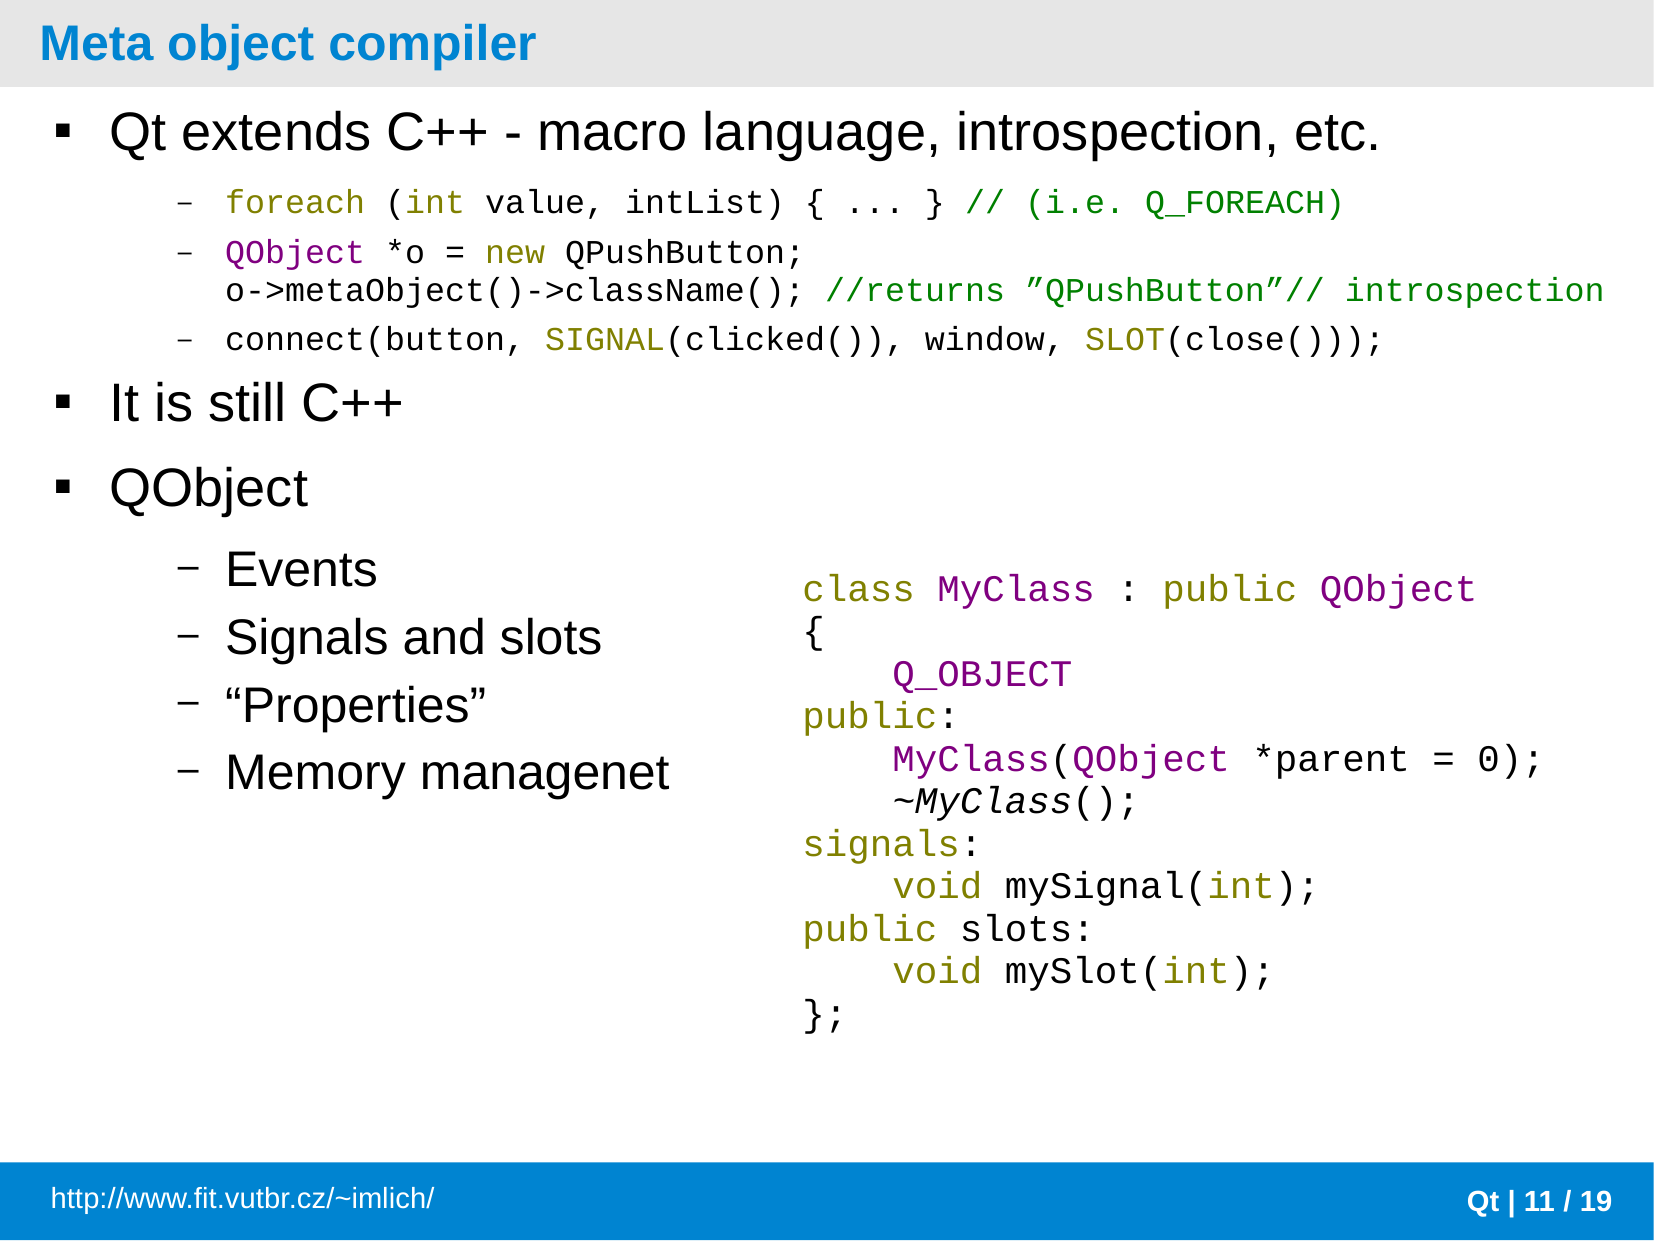

# Meta object compiler
Qt extends C++ - macro language, introspection, etc.
foreach (int value, intList) { ... } // (i.e. Q_FOREACH)
QObject *o = new QPushButton;
o->metaObject()->className(); //returns ”QPushButton”// introspection
connect(button, SIGNAL(clicked()), window, SLOT(close()));
It is still C++
QObject
Events
Signals and slots
“Properties”
Memory managenet
class MyClass : public QObject
{
 Q_OBJECT
public:
 MyClass(QObject *parent = 0);
 ~MyClass();
signals:
 void mySignal(int);
public slots:
 void mySlot(int);
};